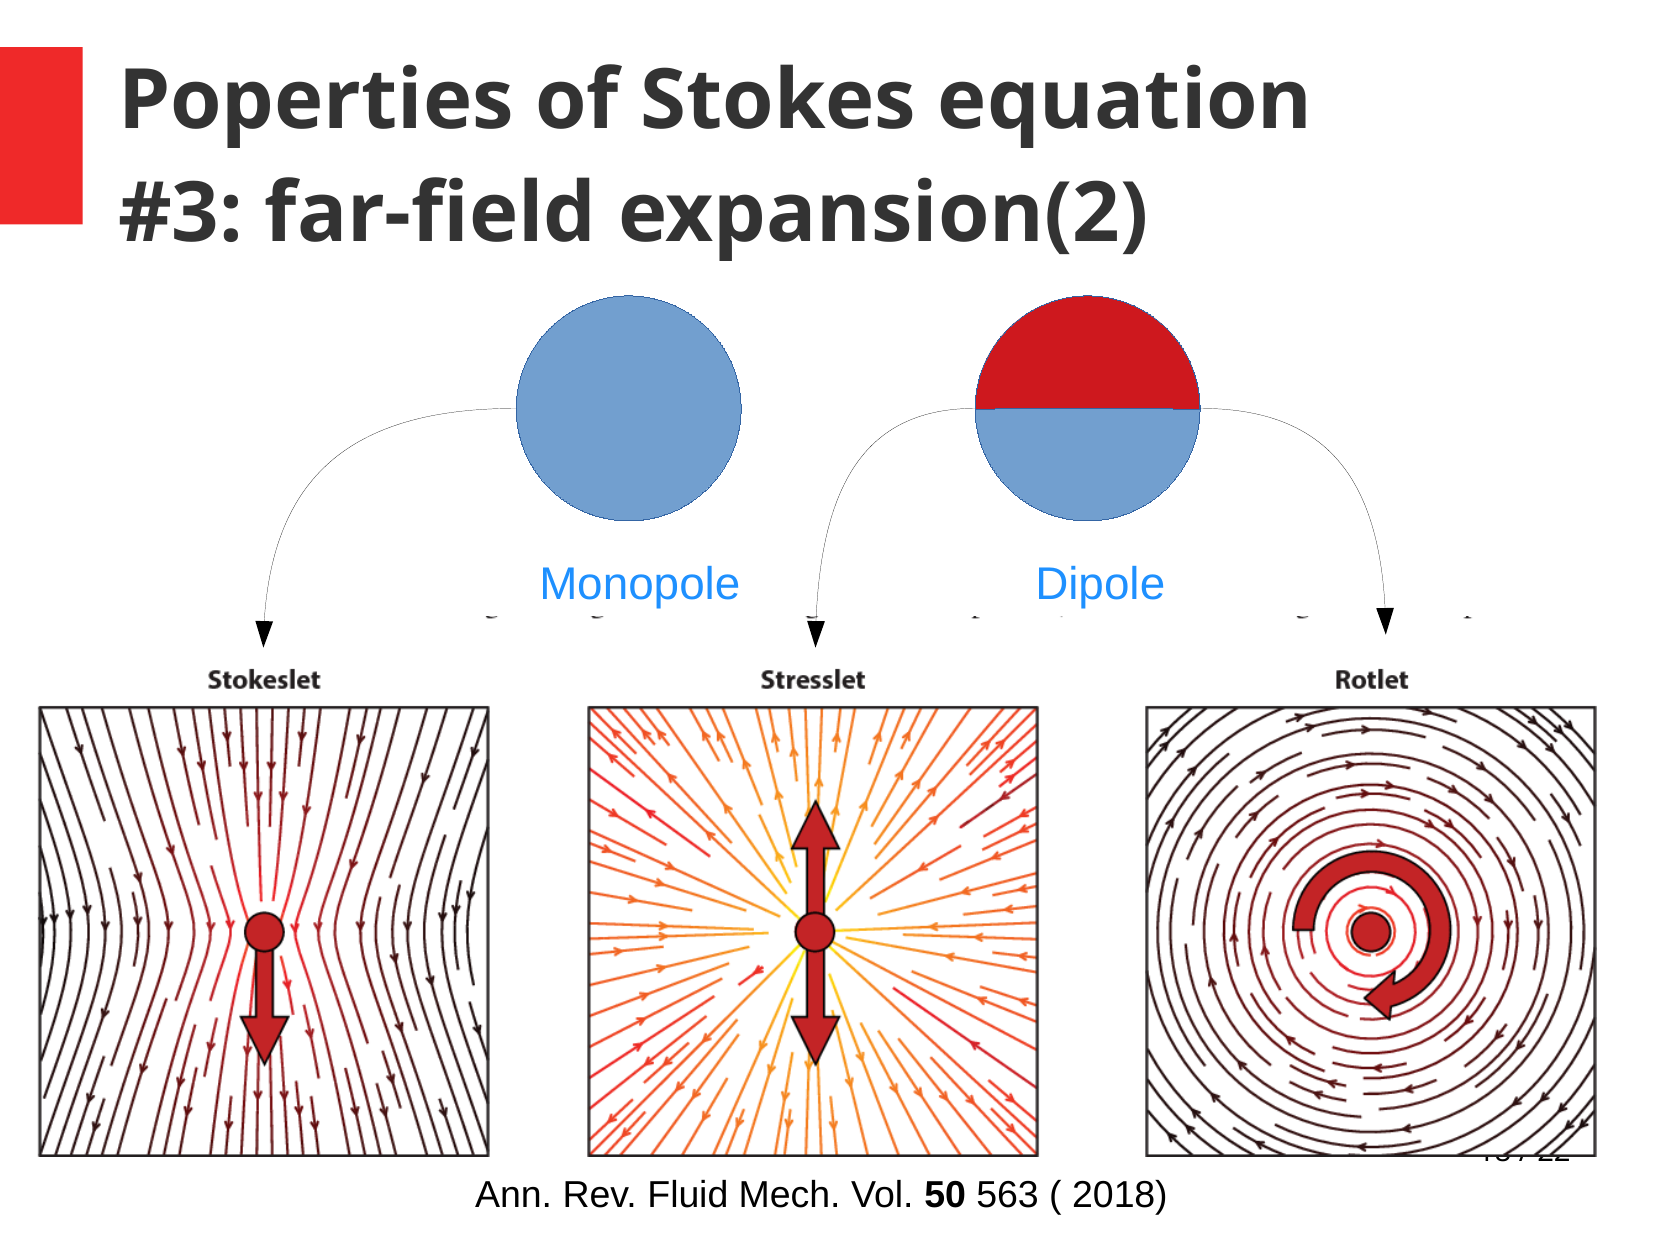

# Poperties of Stokes equation #3: far-field expansion(2)
Monopole
Dipole
Ann. Rev. Fluid Mech. Vol. 50 563 ( 2018)
18